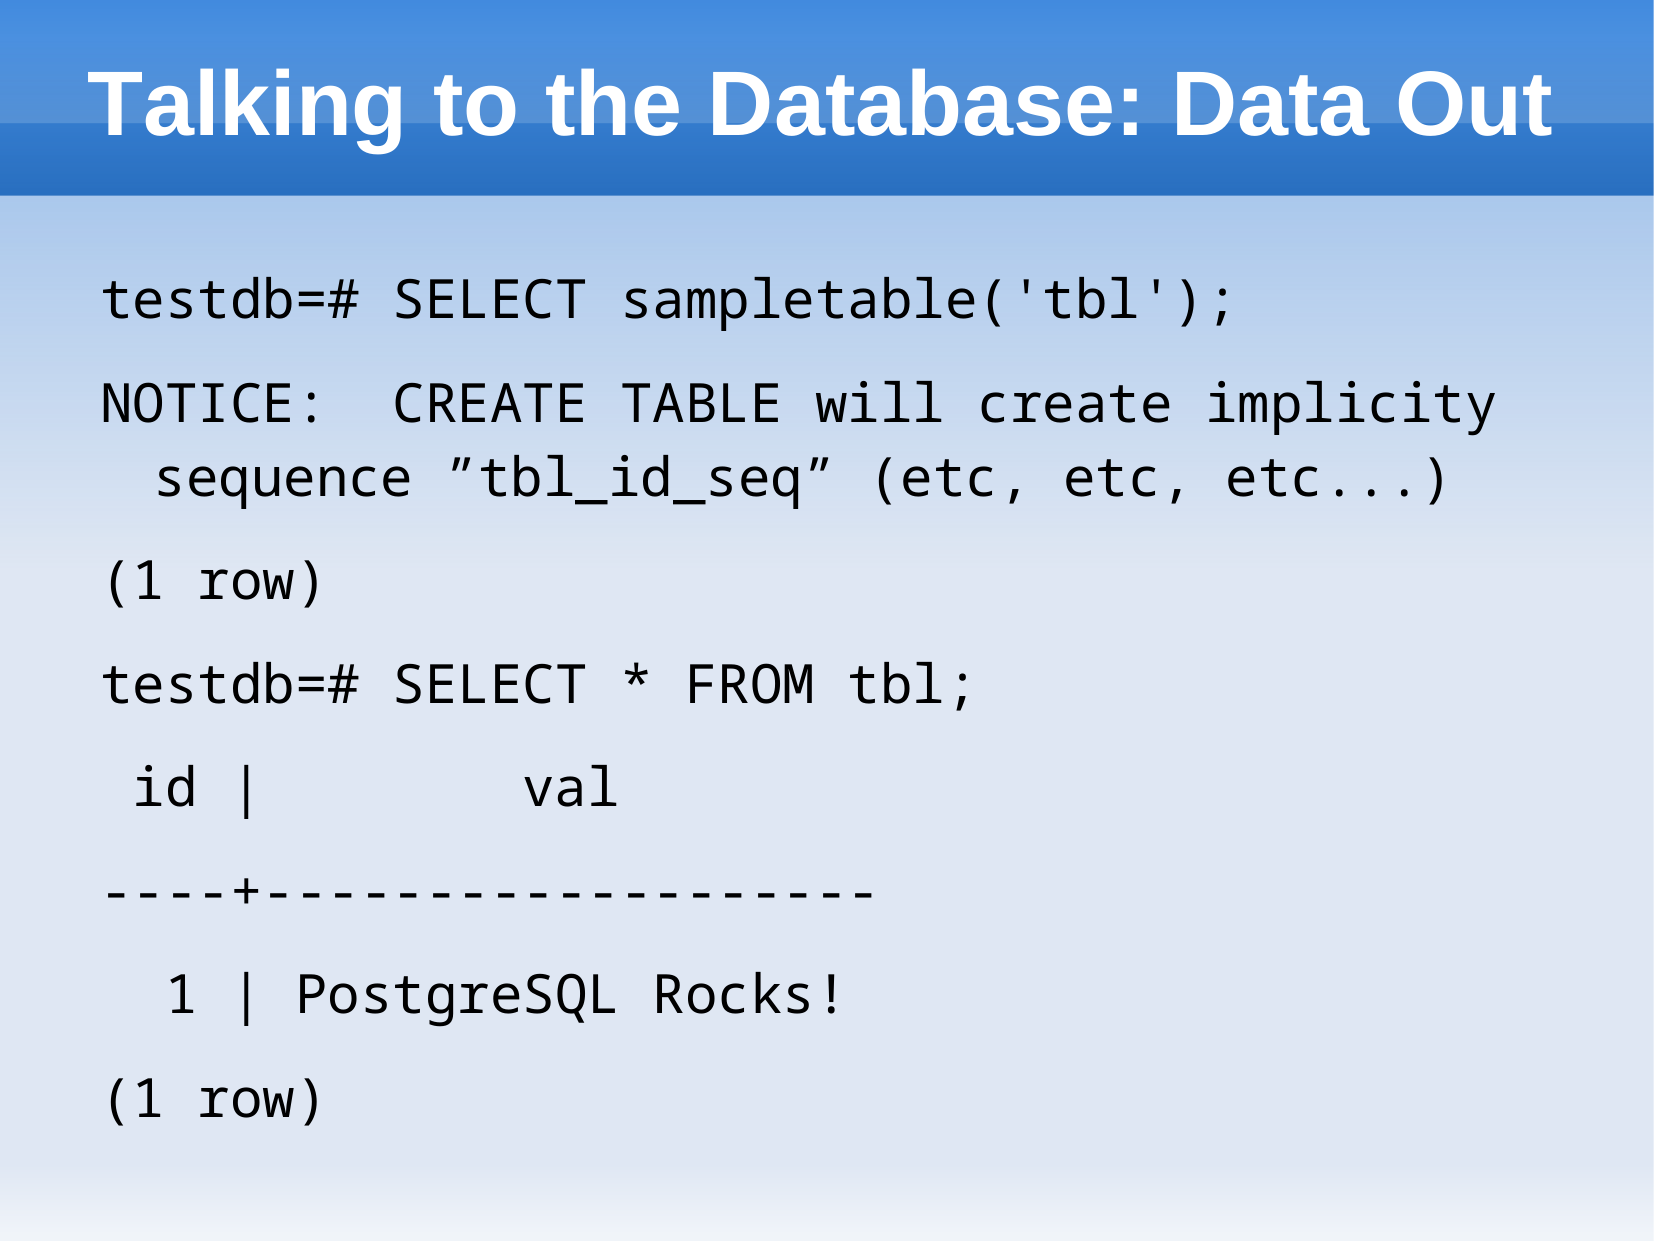

# Talking to the Database: Data Out
testdb=# SELECT sampletable('tbl');
NOTICE: CREATE TABLE will create implicity sequence ”tbl_id_seq” (etc, etc, etc...)
(1 row)
testdb=# SELECT * FROM tbl;
 id | val
----+-------------------
 1 | PostgreSQL Rocks!
(1 row)